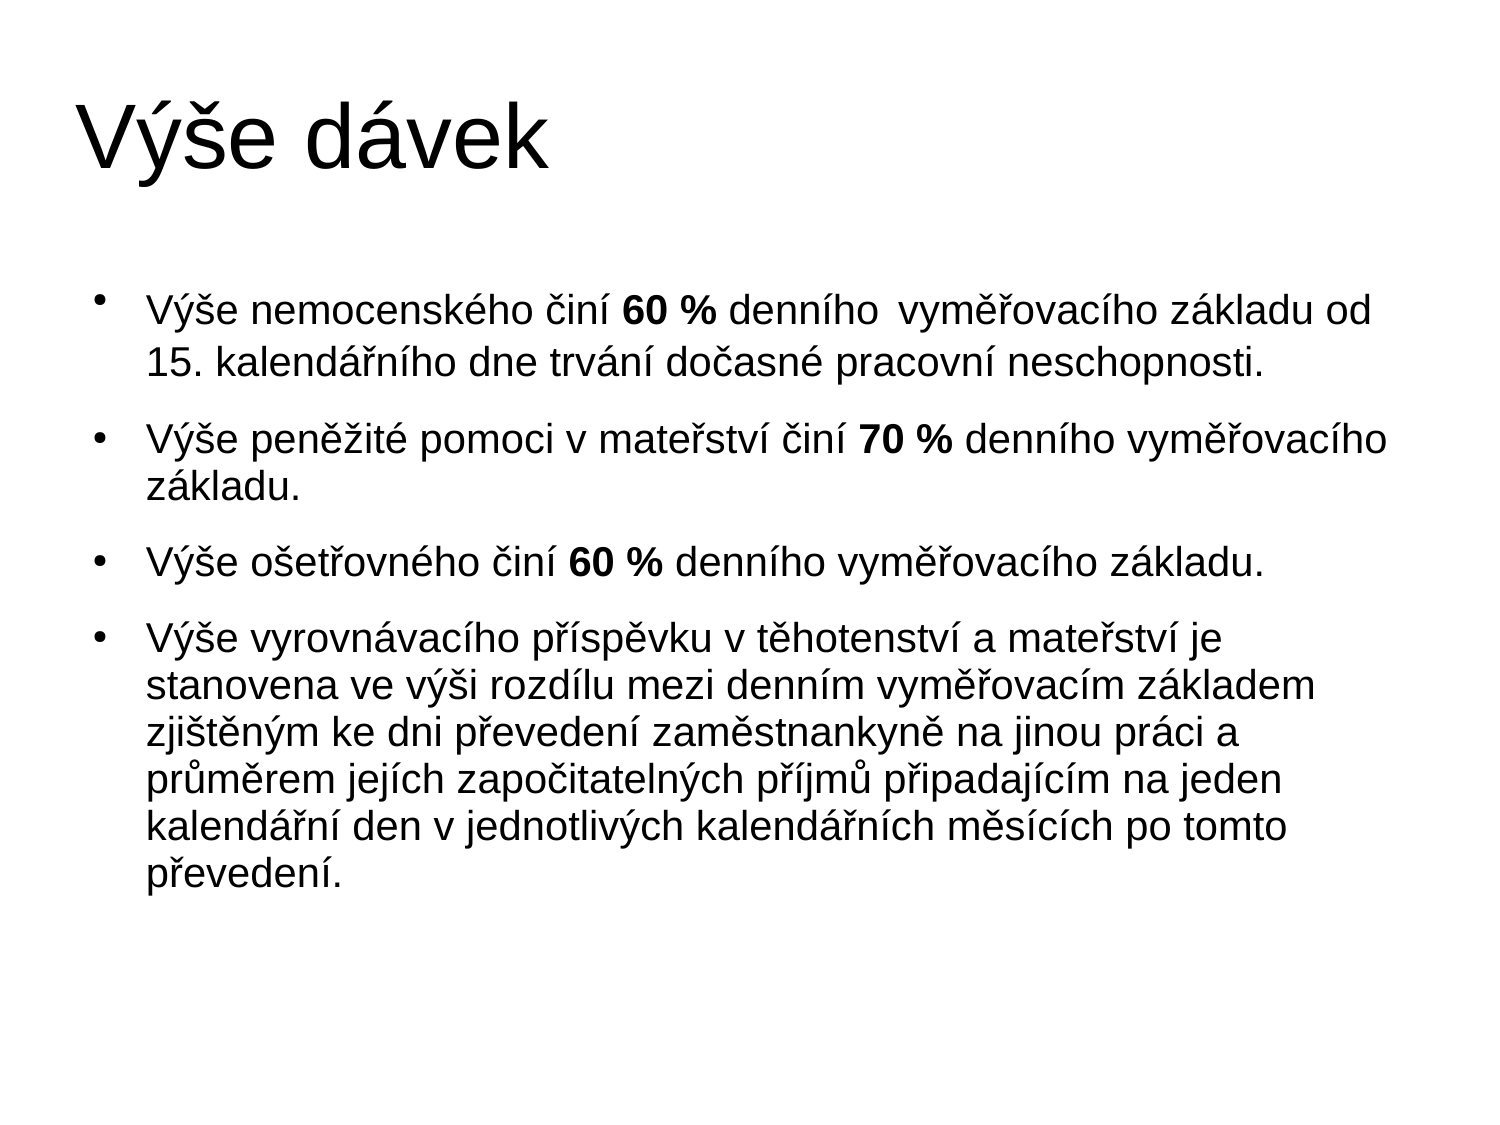

# Výše dávek
Výše nemocenského činí 60 % denního vyměřovacího základu od 15. kalendářního dne trvání dočasné pracovní neschopnosti.
Výše peněžité pomoci v mateřství činí 70 % denního vyměřovacího základu.
Výše ošetřovného činí 60 % denního vyměřovacího základu.
Výše vyrovnávacího příspěvku v těhotenství a mateřství je stanovena ve výši rozdílu mezi denním vyměřovacím základem zjištěným ke dni převedení zaměstnankyně na jinou práci a průměrem jejích započitatelných příjmů připadajícím na jeden kalendářní den v jednotlivých kalendářních měsících po tomto převedení.